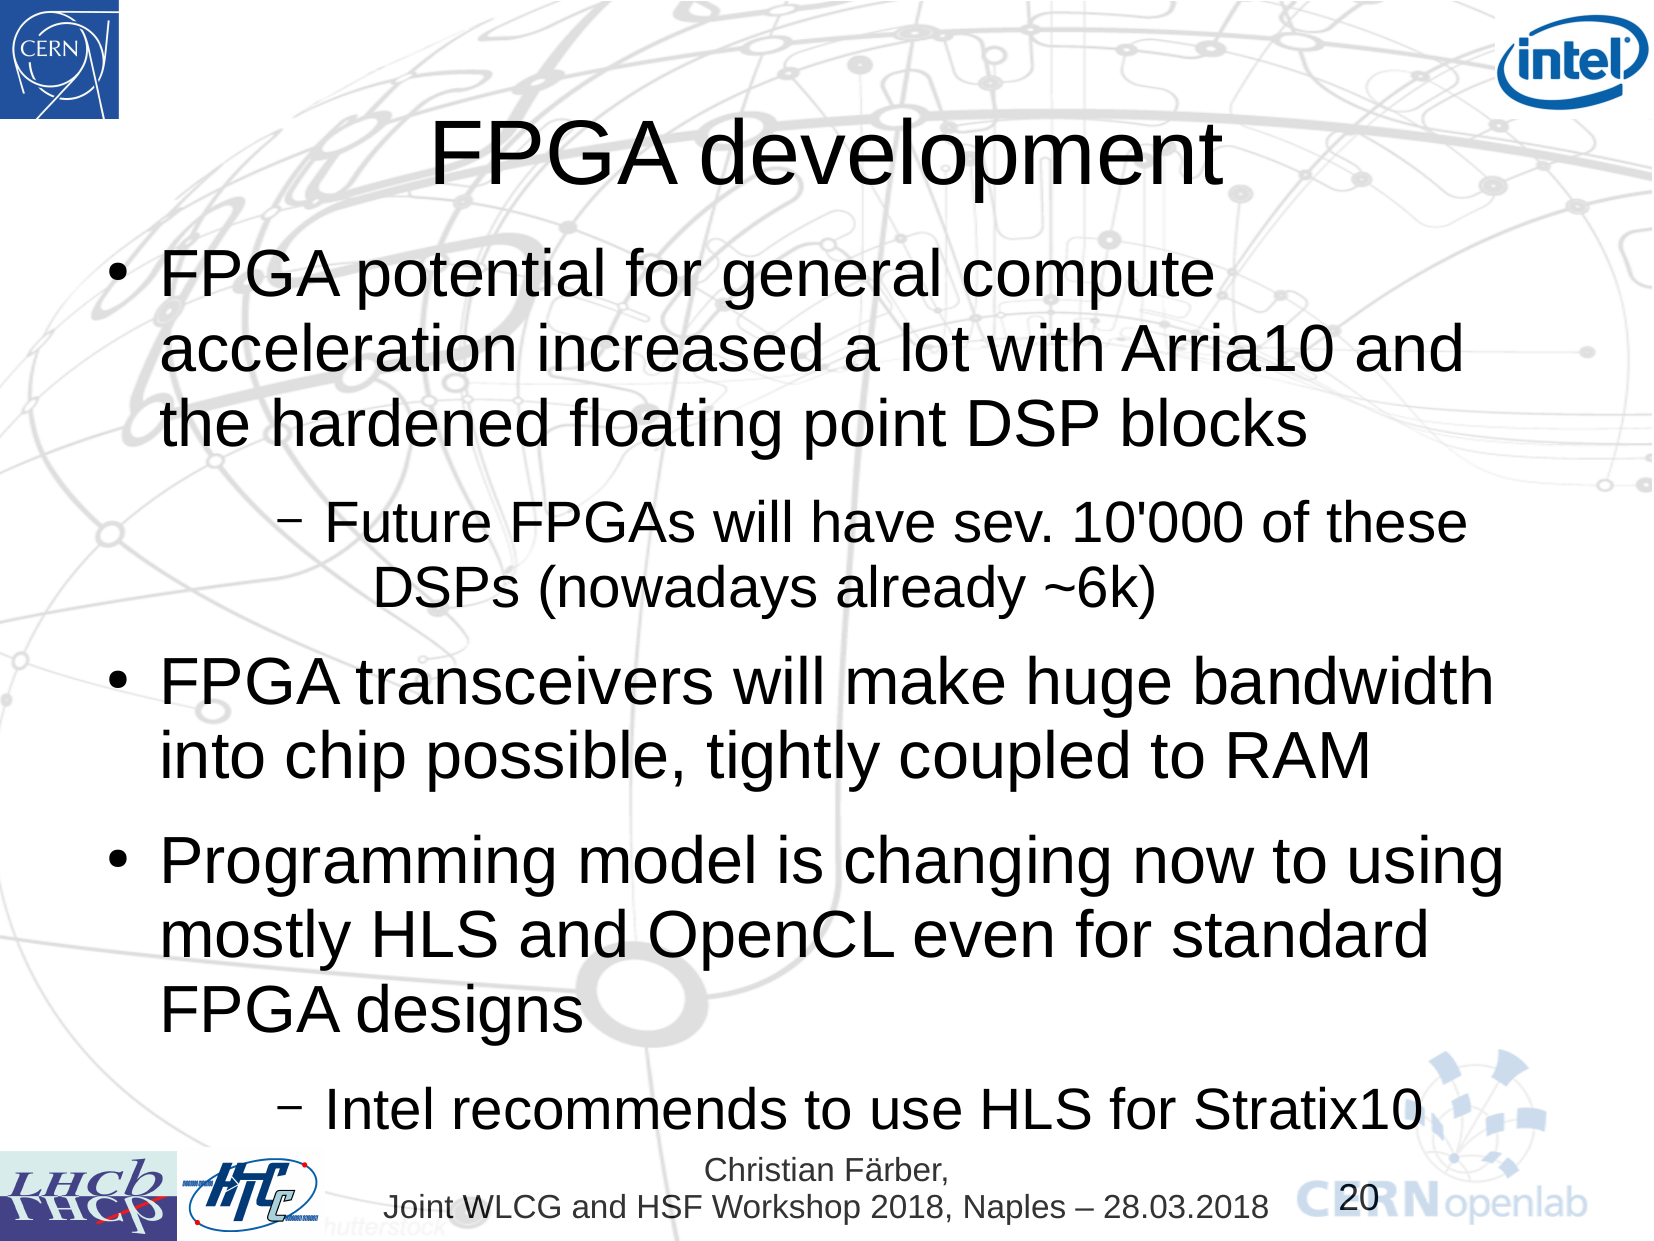

# FPGA development
FPGA potential for general compute acceleration increased a lot with Arria10 and the hardened floating point DSP blocks
Future FPGAs will have sev. 10'000 of these DSPs (nowadays already ~6k)
FPGA transceivers will make huge bandwidth into chip possible, tightly coupled to RAM
Programming model is changing now to using mostly HLS and OpenCL even for standard FPGA designs
Intel recommends to use HLS for Stratix10